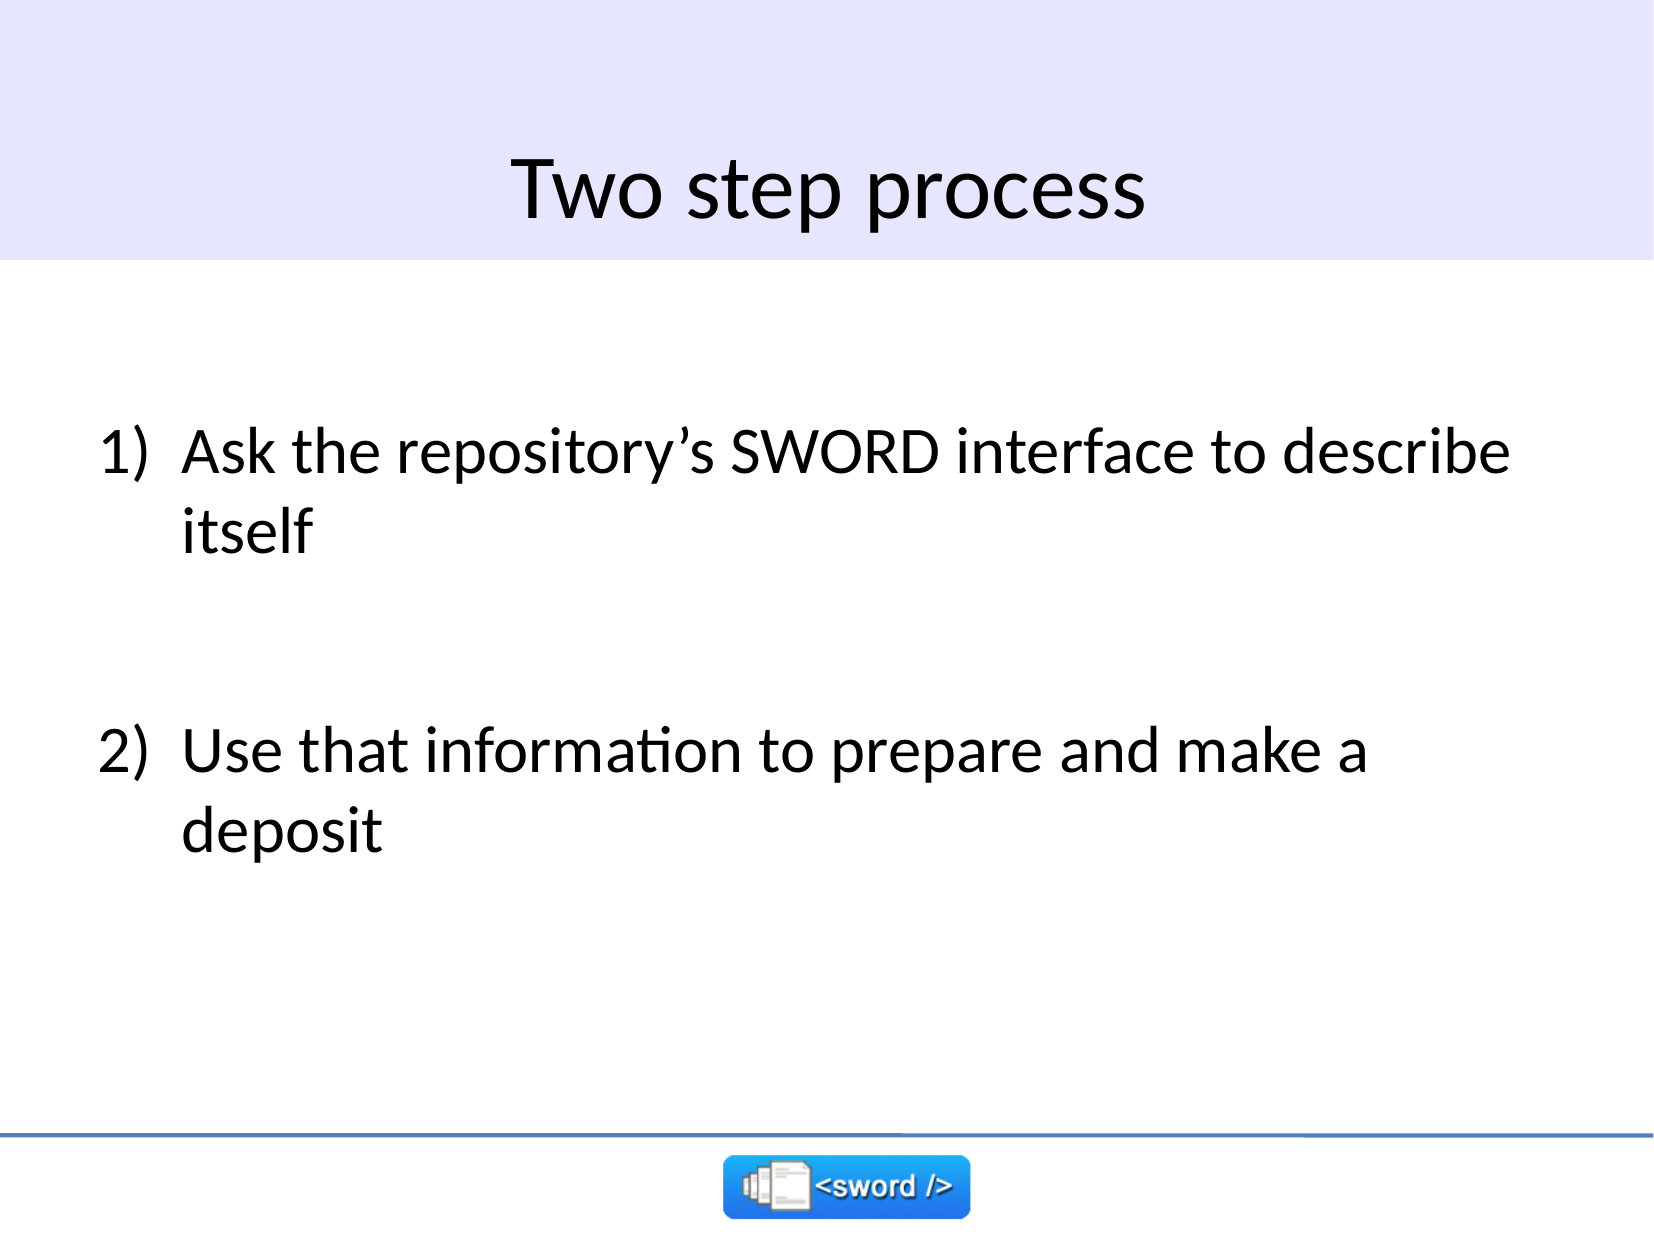

Two step process
# Ask the repository’s SWORD interface to describe itself
Use that information to prepare and make a deposit